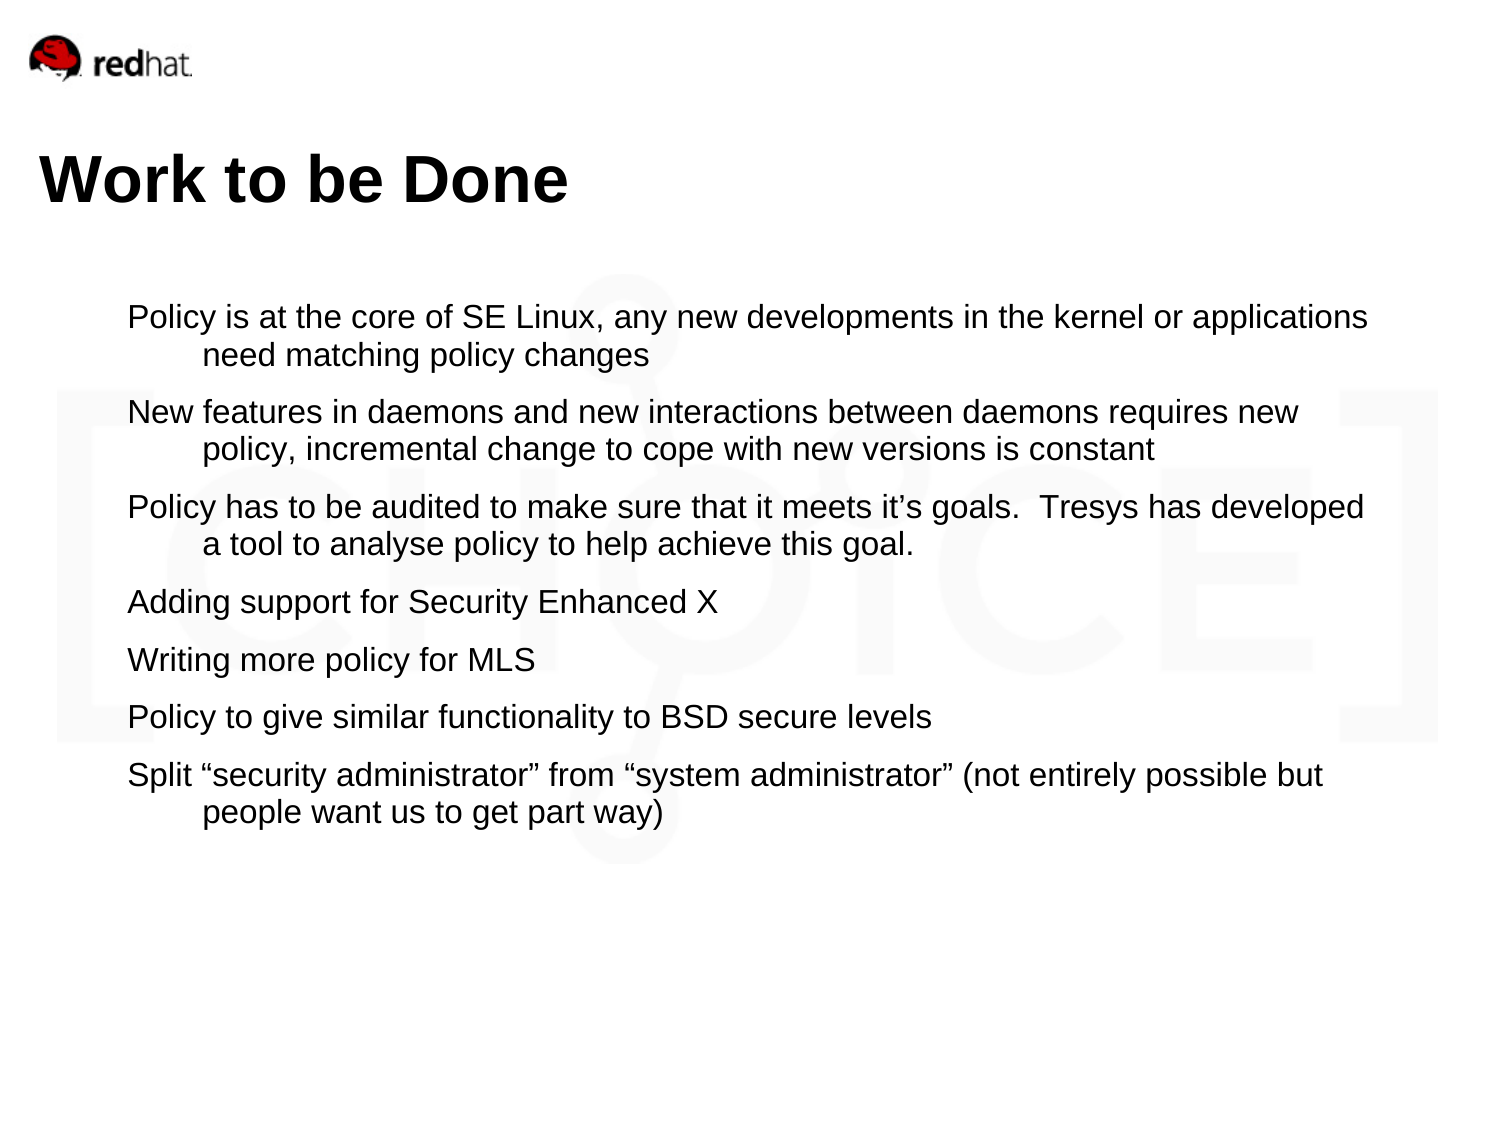

# Work to be Done
Policy is at the core of SE Linux, any new developments in the kernel or applications need matching policy changes
New features in daemons and new interactions between daemons requires new policy, incremental change to cope with new versions is constant
Policy has to be audited to make sure that it meets it’s goals. Tresys has developed a tool to analyse policy to help achieve this goal.
Adding support for Security Enhanced X
Writing more policy for MLS
Policy to give similar functionality to BSD secure levels
Split “security administrator” from “system administrator” (not entirely possible but people want us to get part way)